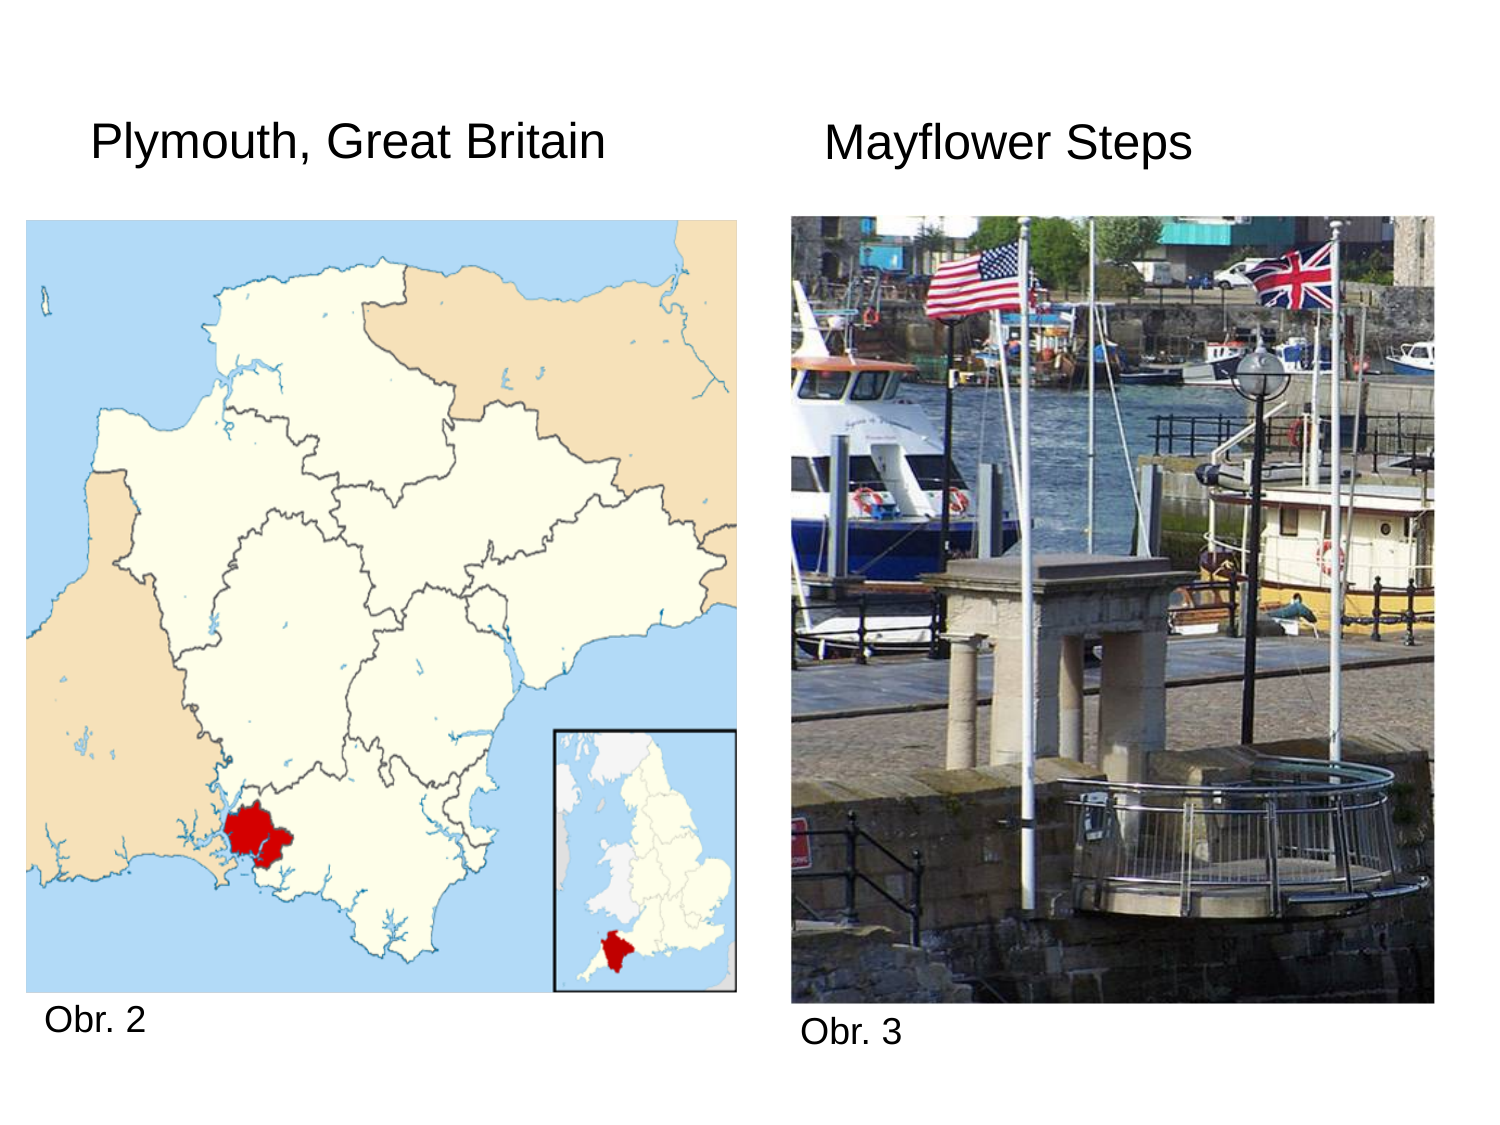

# Plymouth, Great Britain
Mayflower Steps
Obr. 2
Obr. 3